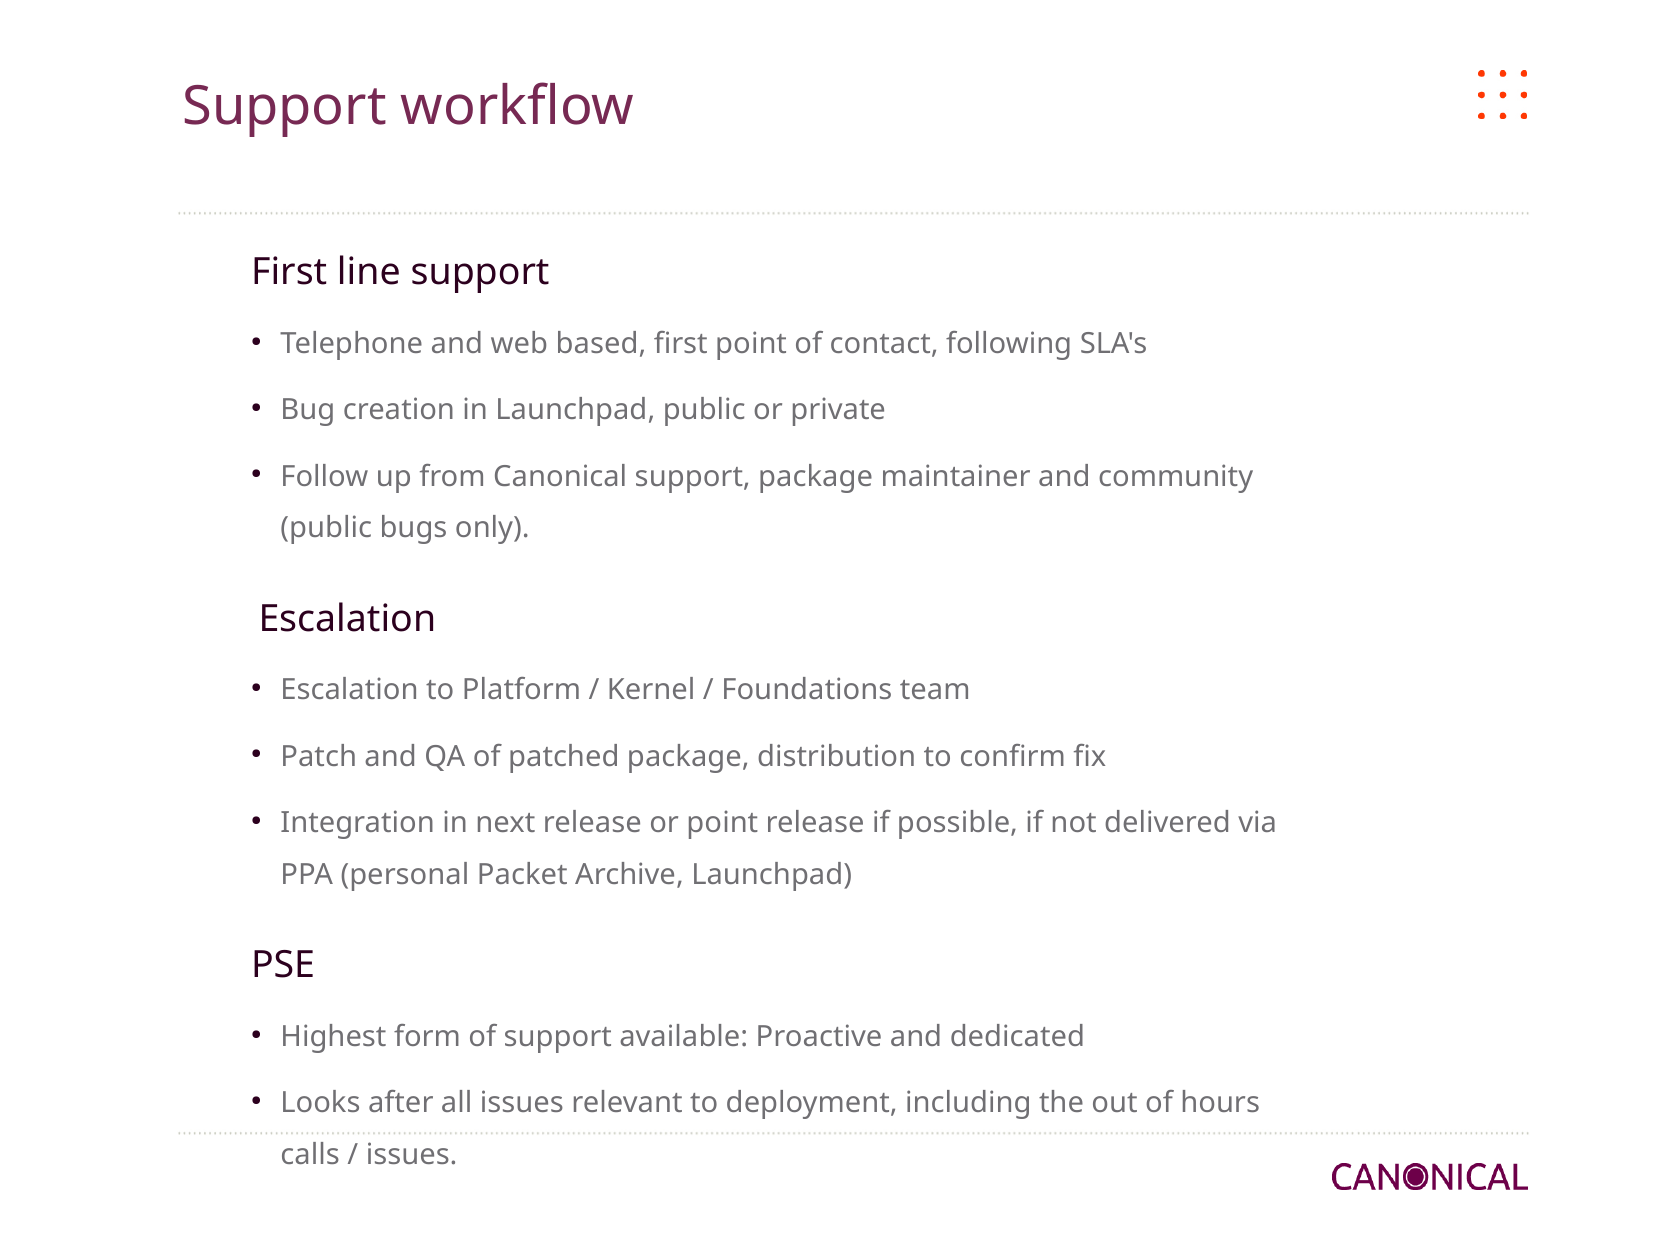

Support workflow
First line support
Telephone and web based, first point of contact, following SLA's
Bug creation in Launchpad, public or private
Follow up from Canonical support, package maintainer and community (public bugs only).
 Escalation
Escalation to Platform / Kernel / Foundations team
Patch and QA of patched package, distribution to confirm fix
Integration in next release or point release if possible, if not delivered via PPA (personal Packet Archive, Launchpad)
PSE
Highest form of support available: Proactive and dedicated
Looks after all issues relevant to deployment, including the out of hours calls / issues.